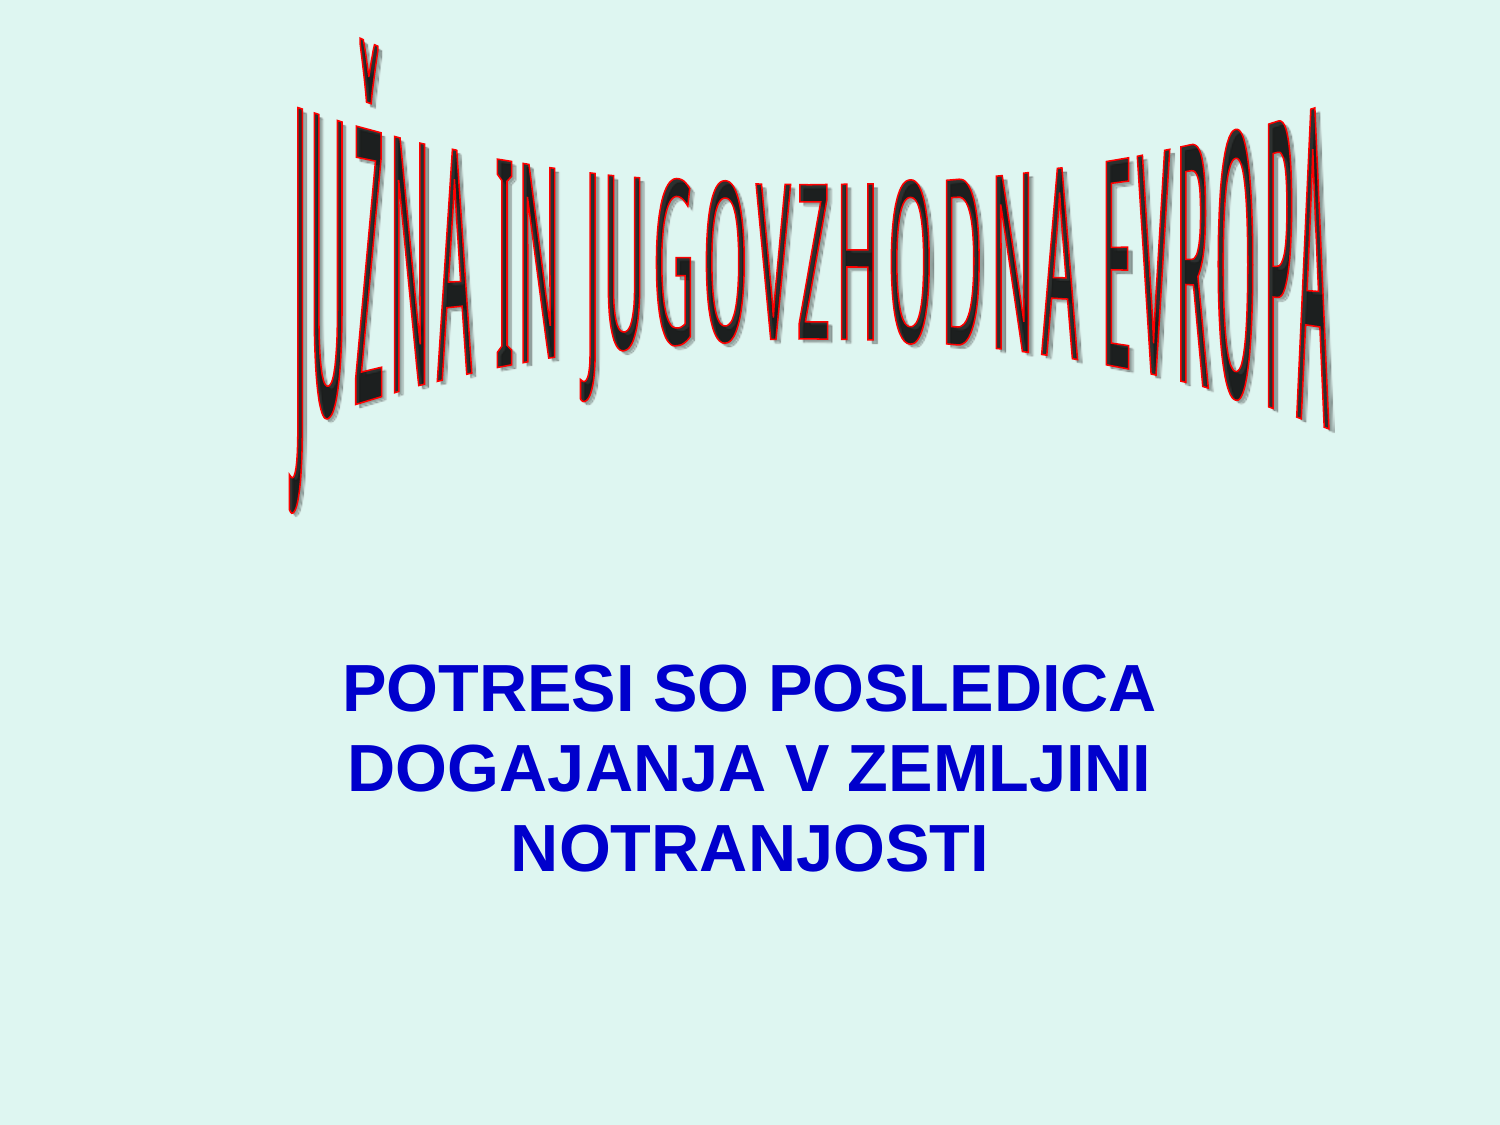

JUŽNA IN JUGOVZHODNA EVROPA
#
POTRESI SO POSLEDICA DOGAJANJA V ZEMLJINI NOTRANJOSTI